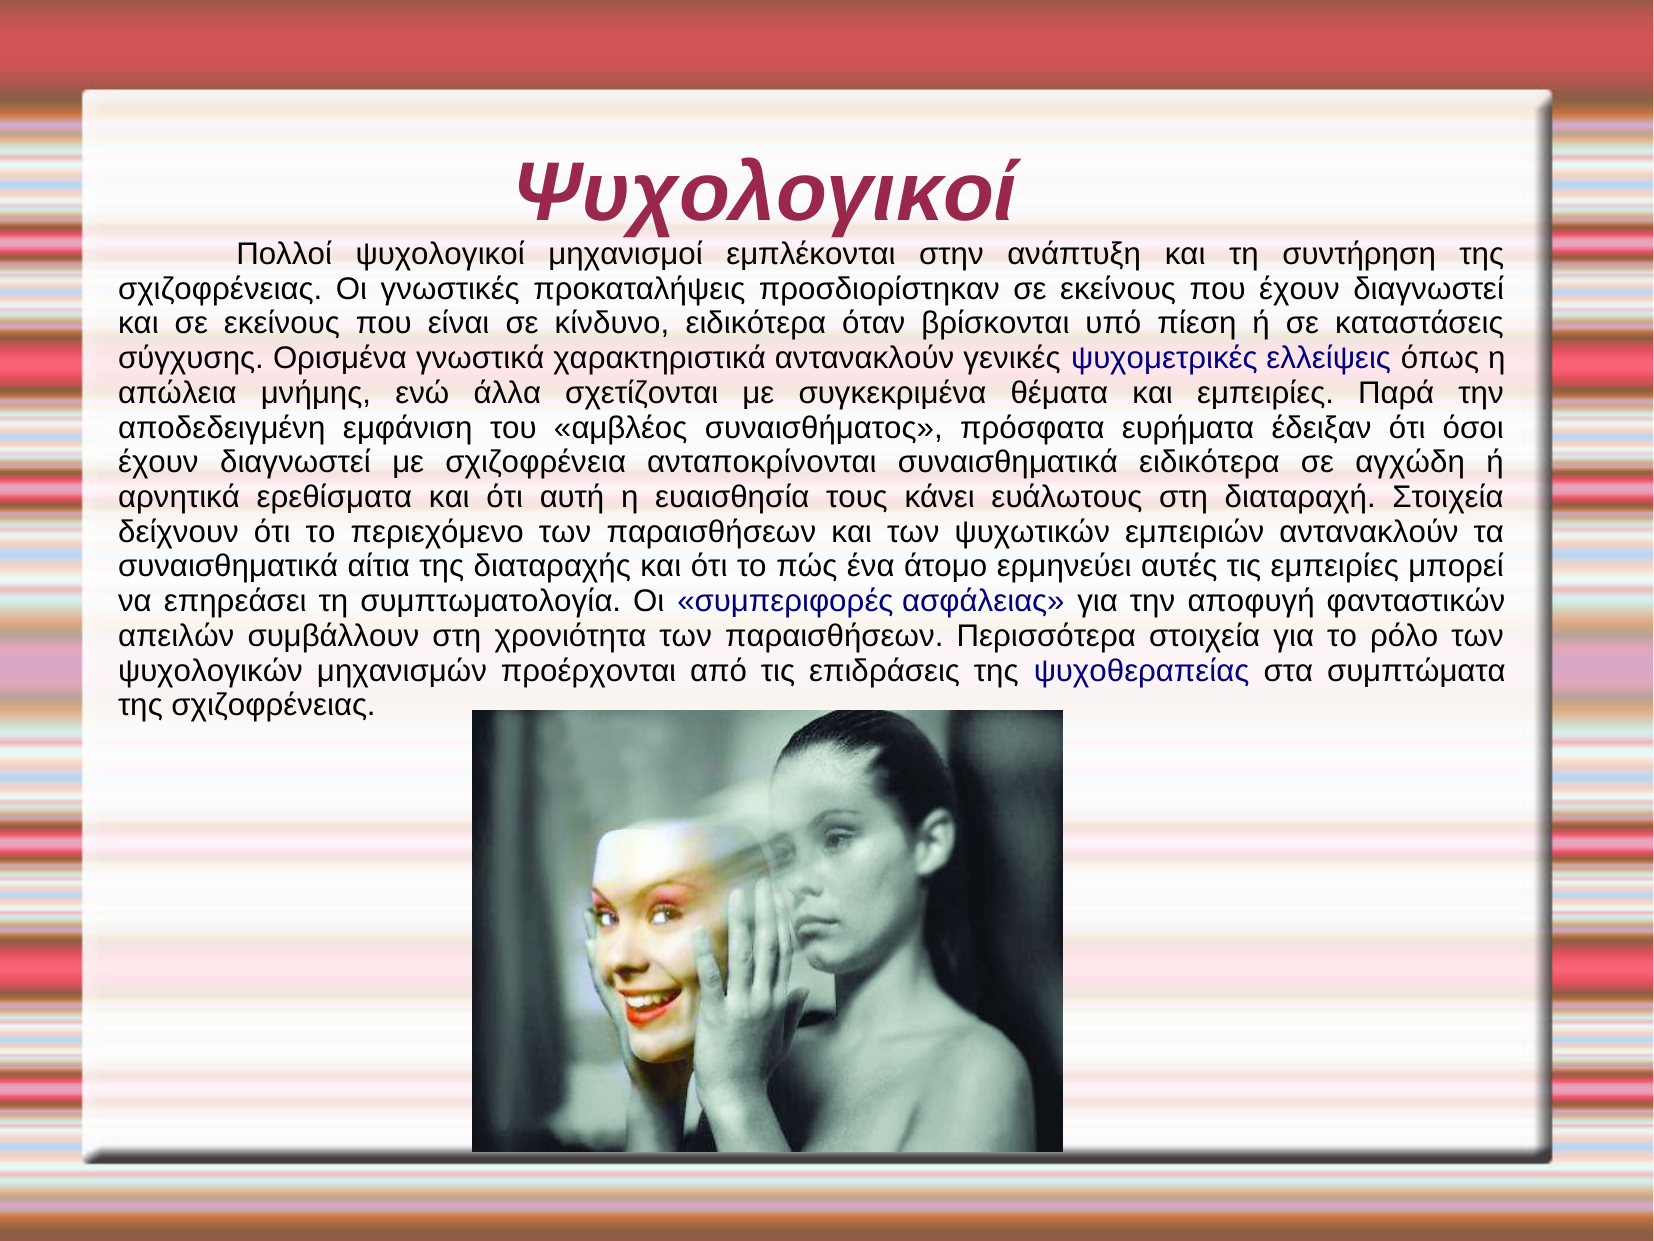

# Ψυχολογικοί
	Πολλοί ψυχολογικοί μηχανισμοί εμπλέκονται στην ανάπτυξη και τη συντήρηση της σχιζοφρένειας. Οι γνωστικές προκαταλήψεις προσδιορίστηκαν σε εκείνους που έχουν διαγνωστεί και σε εκείνους που είναι σε κίνδυνο, ειδικότερα όταν βρίσκονται υπό πίεση ή σε καταστάσεις σύγχυσης. Ορισμένα γνωστικά χαρακτηριστικά αντανακλούν γενικές ψυχομετρικές ελλείψεις όπως η απώλεια μνήμης, ενώ άλλα σχετίζονται με συγκεκριμένα θέματα και εμπειρίες. Παρά την αποδεδειγμένη εμφάνιση του «αμβλέος συναισθήματος», πρόσφατα ευρήματα έδειξαν ότι όσοι έχουν διαγνωστεί με σχιζοφρένεια ανταποκρίνονται συναισθηματικά ειδικότερα σε αγχώδη ή αρνητικά ερεθίσματα και ότι αυτή η ευαισθησία τους κάνει ευάλωτους στη διαταραχή. Στοιχεία δείχνουν ότι το περιεχόμενο των παραισθήσεων και των ψυχωτικών εμπειριών αντανακλούν τα συναισθηματικά αίτια της διαταραχής και ότι το πώς ένα άτομο ερμηνεύει αυτές τις εμπειρίες μπορεί να επηρεάσει τη συμπτωματολογία. Οι «συμπεριφορές ασφάλειας» για την αποφυγή φανταστικών απειλών συμβάλλουν στη χρονιότητα των παραισθήσεων. Περισσότερα στοιχεία για το ρόλο των ψυχολογικών μηχανισμών προέρχονται από τις επιδράσεις της ψυχοθεραπείας στα συμπτώματα της σχιζοφρένειας.